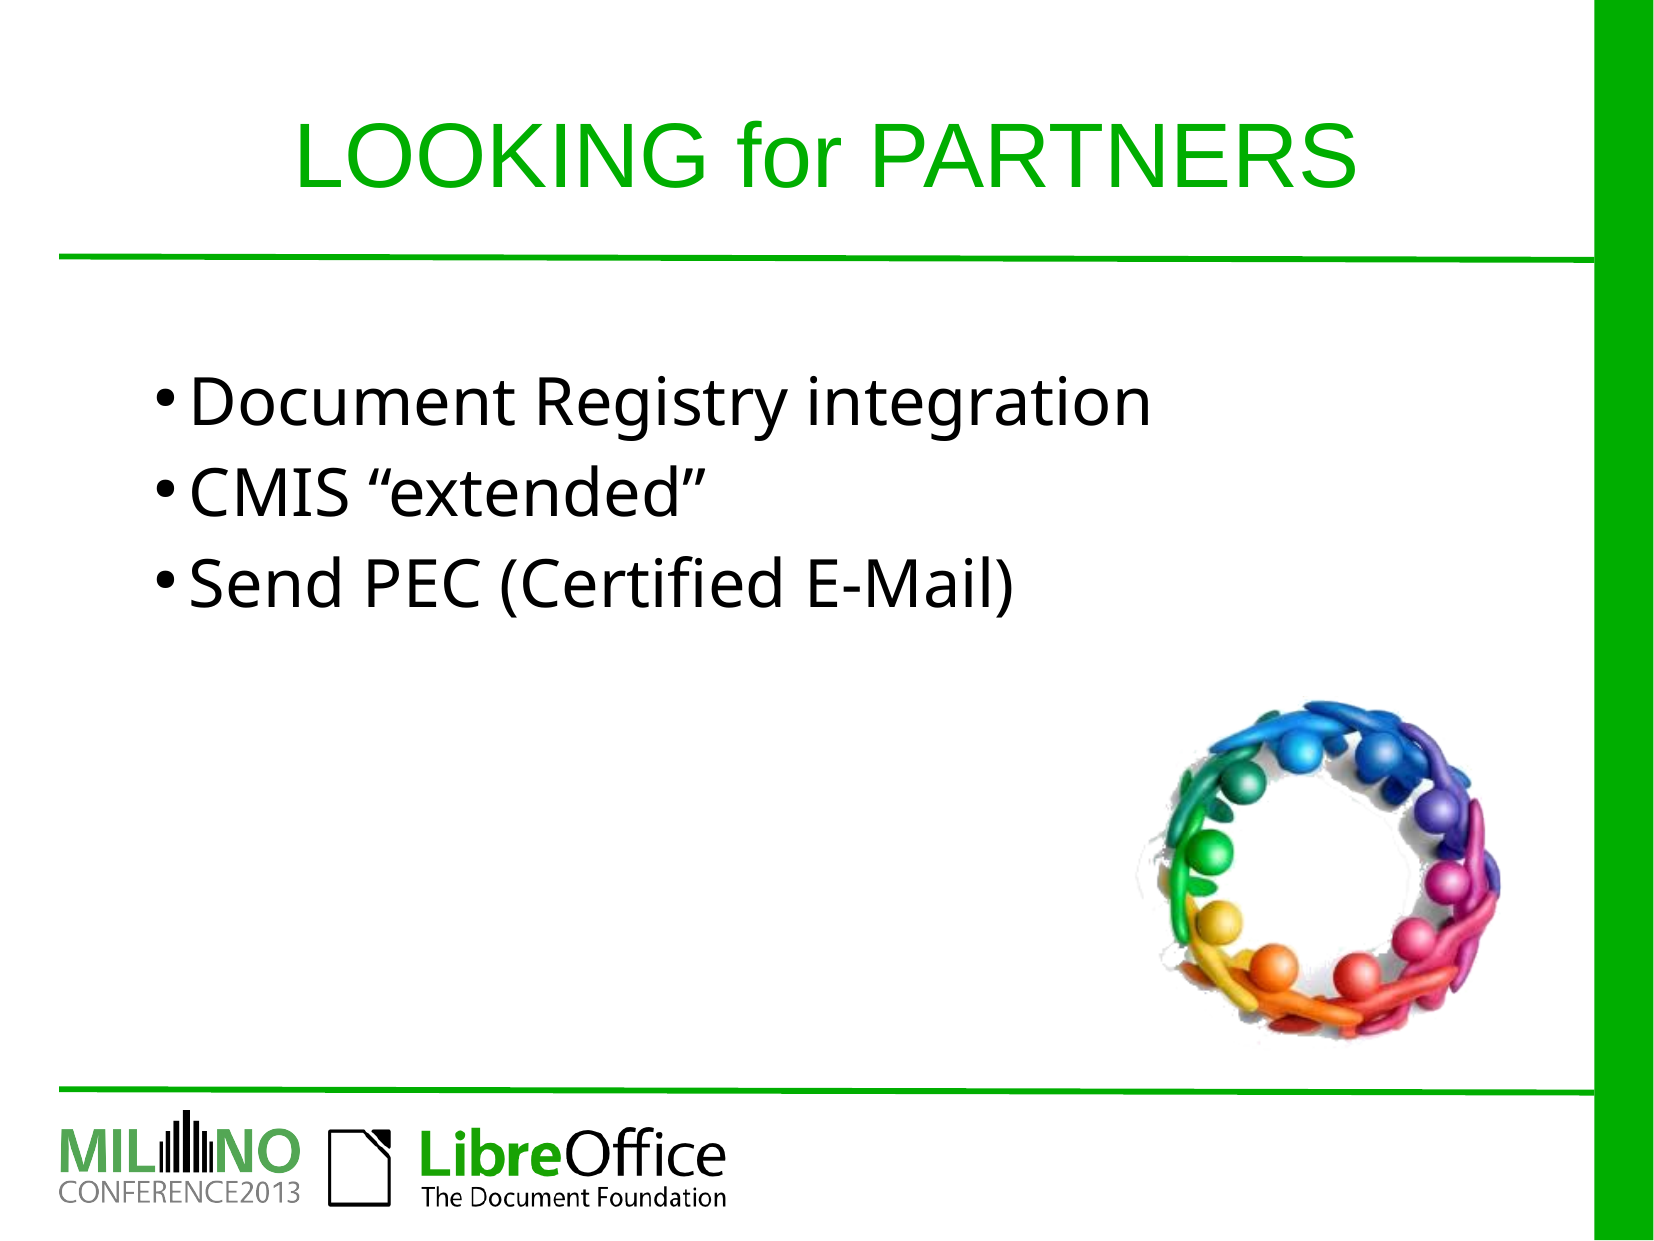

LOOKING for PARTNERS
Document Registry integration
CMIS “extended”
Send PEC (Certified E-Mail)